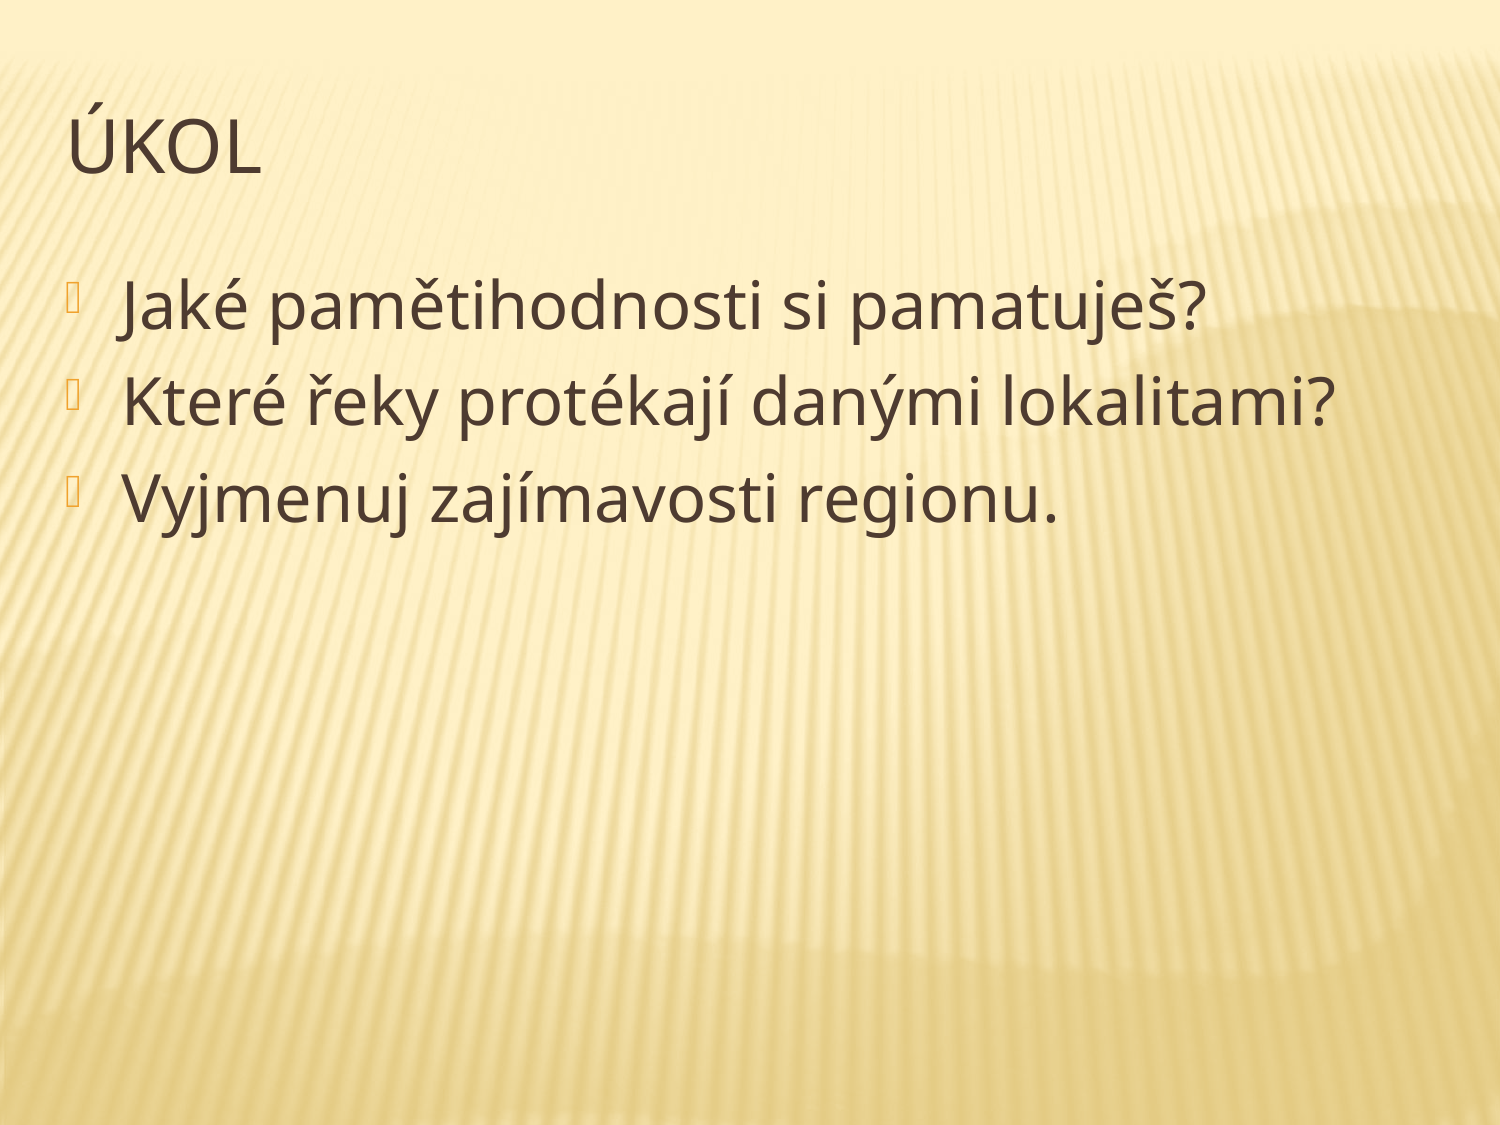

# Úkol
Jaké pamětihodnosti si pamatuješ?
Které řeky protékají danými lokalitami?
Vyjmenuj zajímavosti regionu.